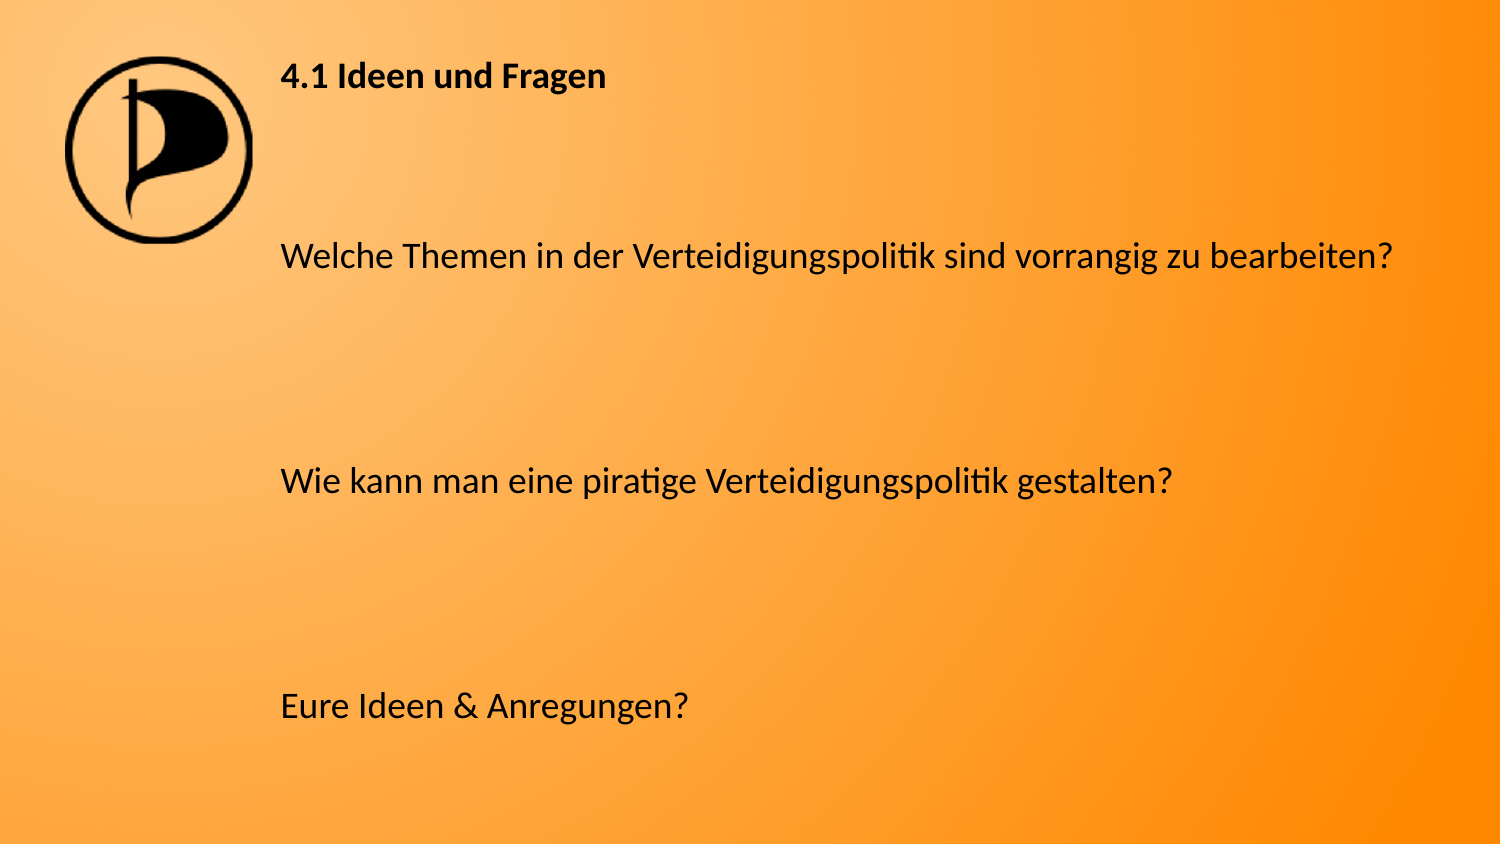

4.1 Ideen und Fragen
Welche Themen in der Verteidigungspolitik sind vorrangig zu bearbeiten?
Wie kann man eine piratige Verteidigungspolitik gestalten?
Eure Ideen & Anregungen?